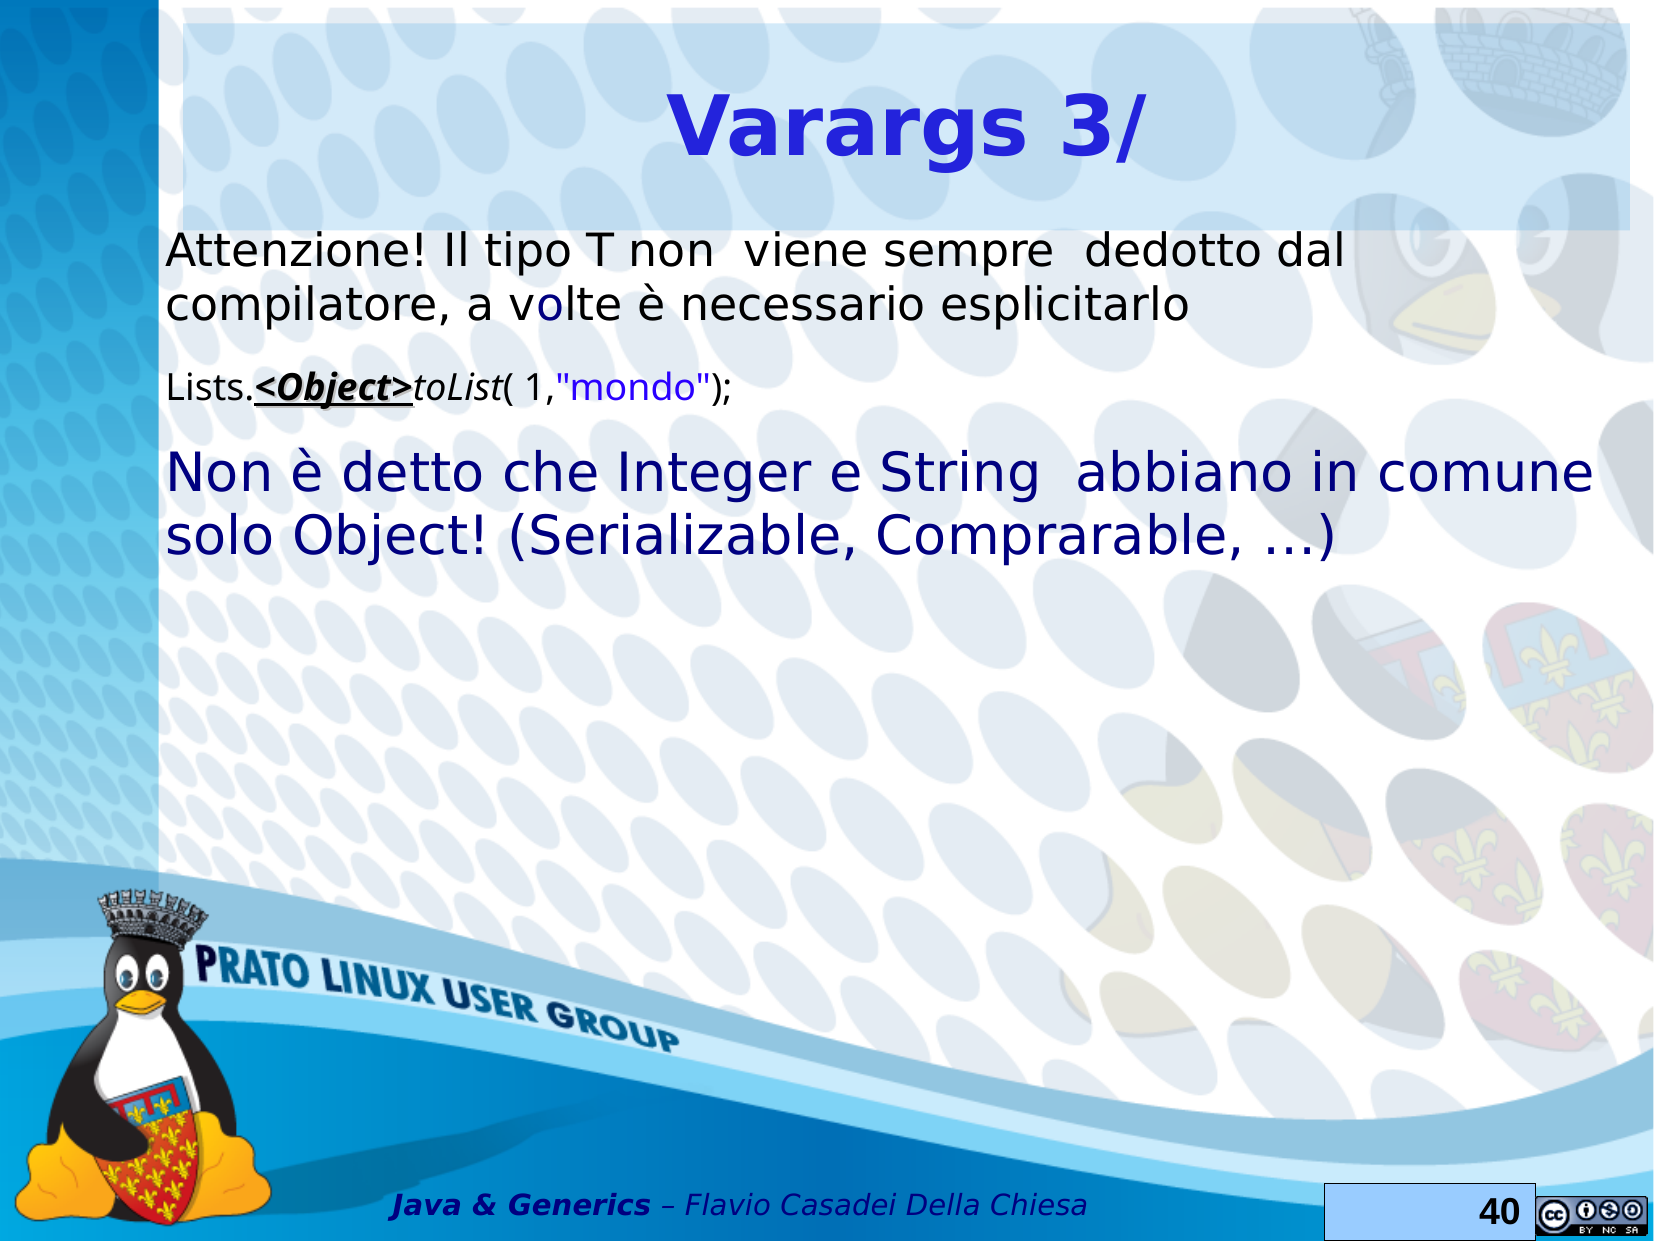

# Varargs 3/
Attenzione! Il tipo T non viene sempre dedotto dal compilatore, a volte è necessario esplicitarlo
Lists.<Object>toList( 1,"mondo");
Non è detto che Integer e String abbiano in comune solo Object! (Serializable, Comprarable, …)